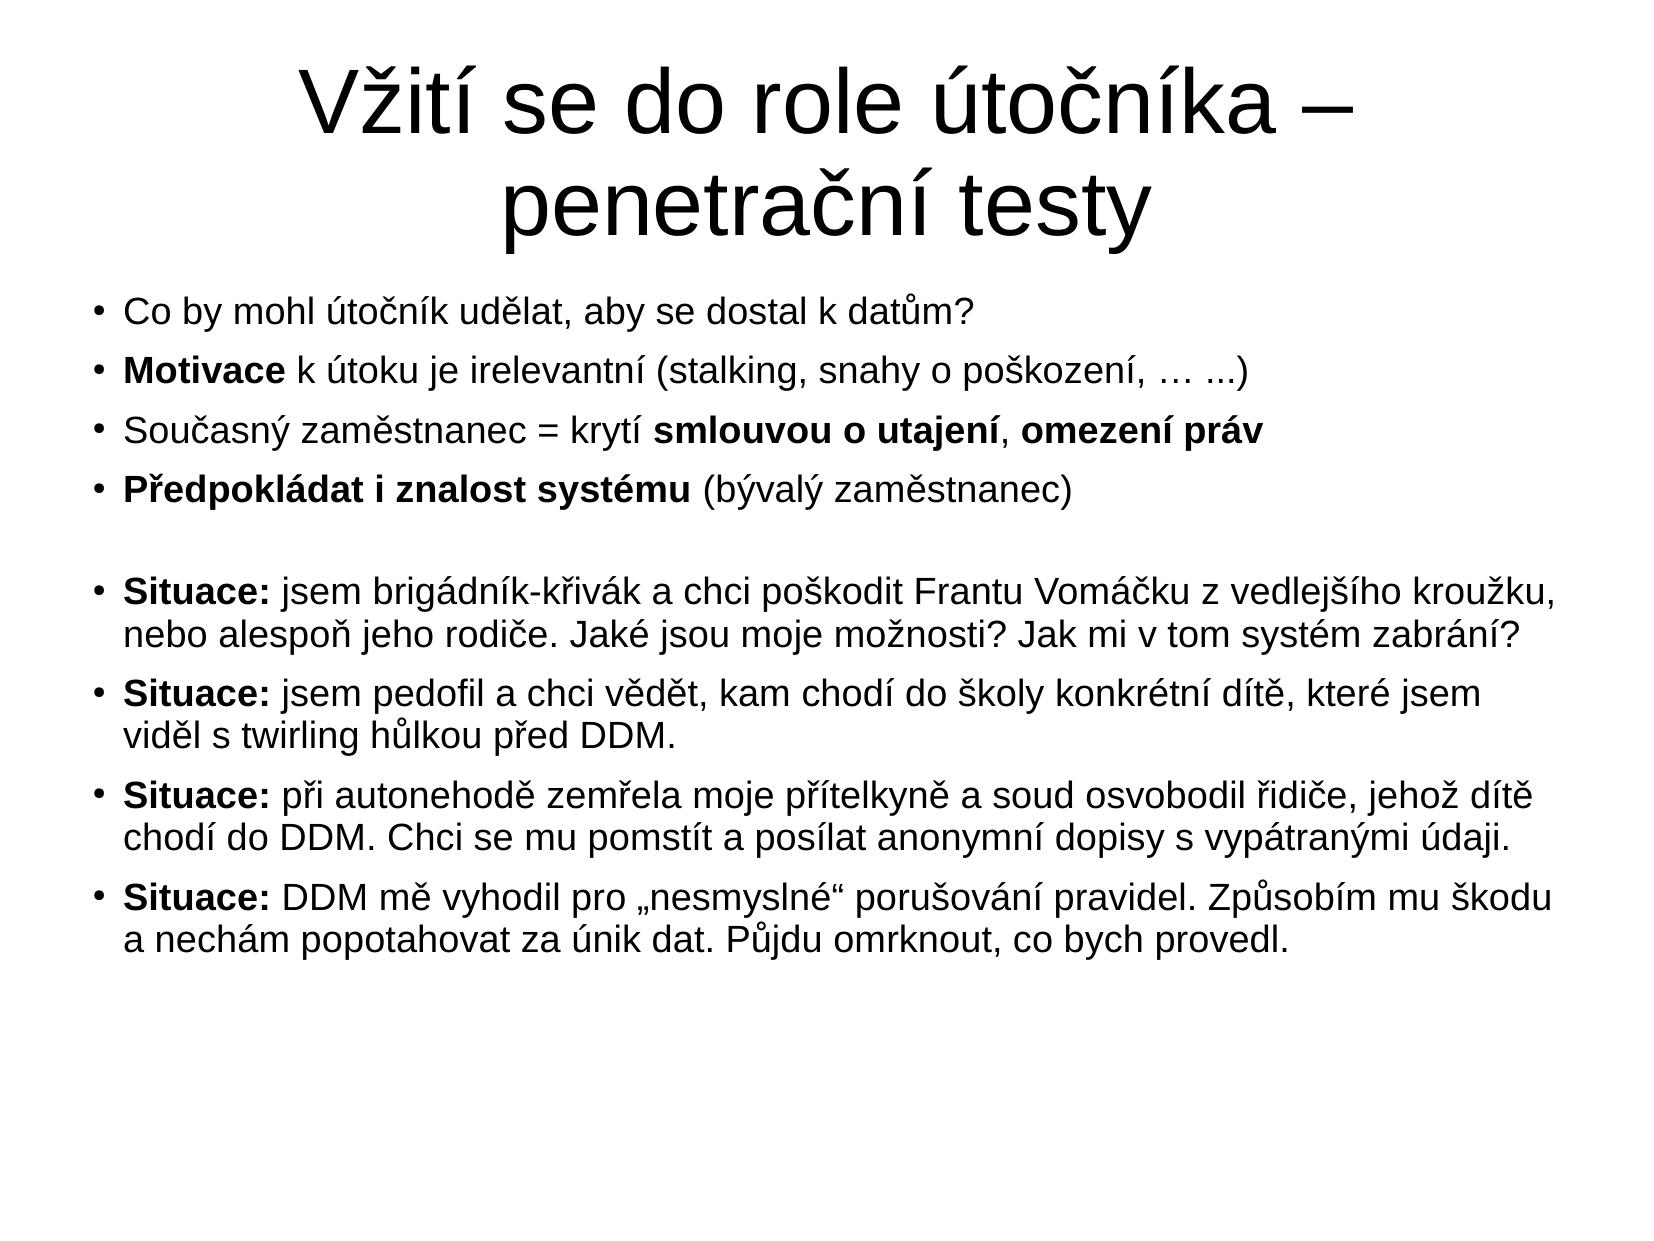

# Vžití se do role útočníka – penetrační testy
Co by mohl útočník udělat, aby se dostal k datům?
Motivace k útoku je irelevantní (stalking, snahy o poškození, … ...)
Současný zaměstnanec = krytí smlouvou o utajení, omezení práv
Předpokládat i znalost systému (bývalý zaměstnanec)
Situace: jsem brigádník-křivák a chci poškodit Frantu Vomáčku z vedlejšího kroužku, nebo alespoň jeho rodiče. Jaké jsou moje možnosti? Jak mi v tom systém zabrání?
Situace: jsem pedofil a chci vědět, kam chodí do školy konkrétní dítě, které jsem viděl s twirling hůlkou před DDM.
Situace: při autonehodě zemřela moje přítelkyně a soud osvobodil řidiče, jehož dítě chodí do DDM. Chci se mu pomstít a posílat anonymní dopisy s vypátranými údaji.
Situace: DDM mě vyhodil pro „nesmyslné“ porušování pravidel. Způsobím mu škodu a nechám popotahovat za únik dat. Půjdu omrknout, co bych provedl.